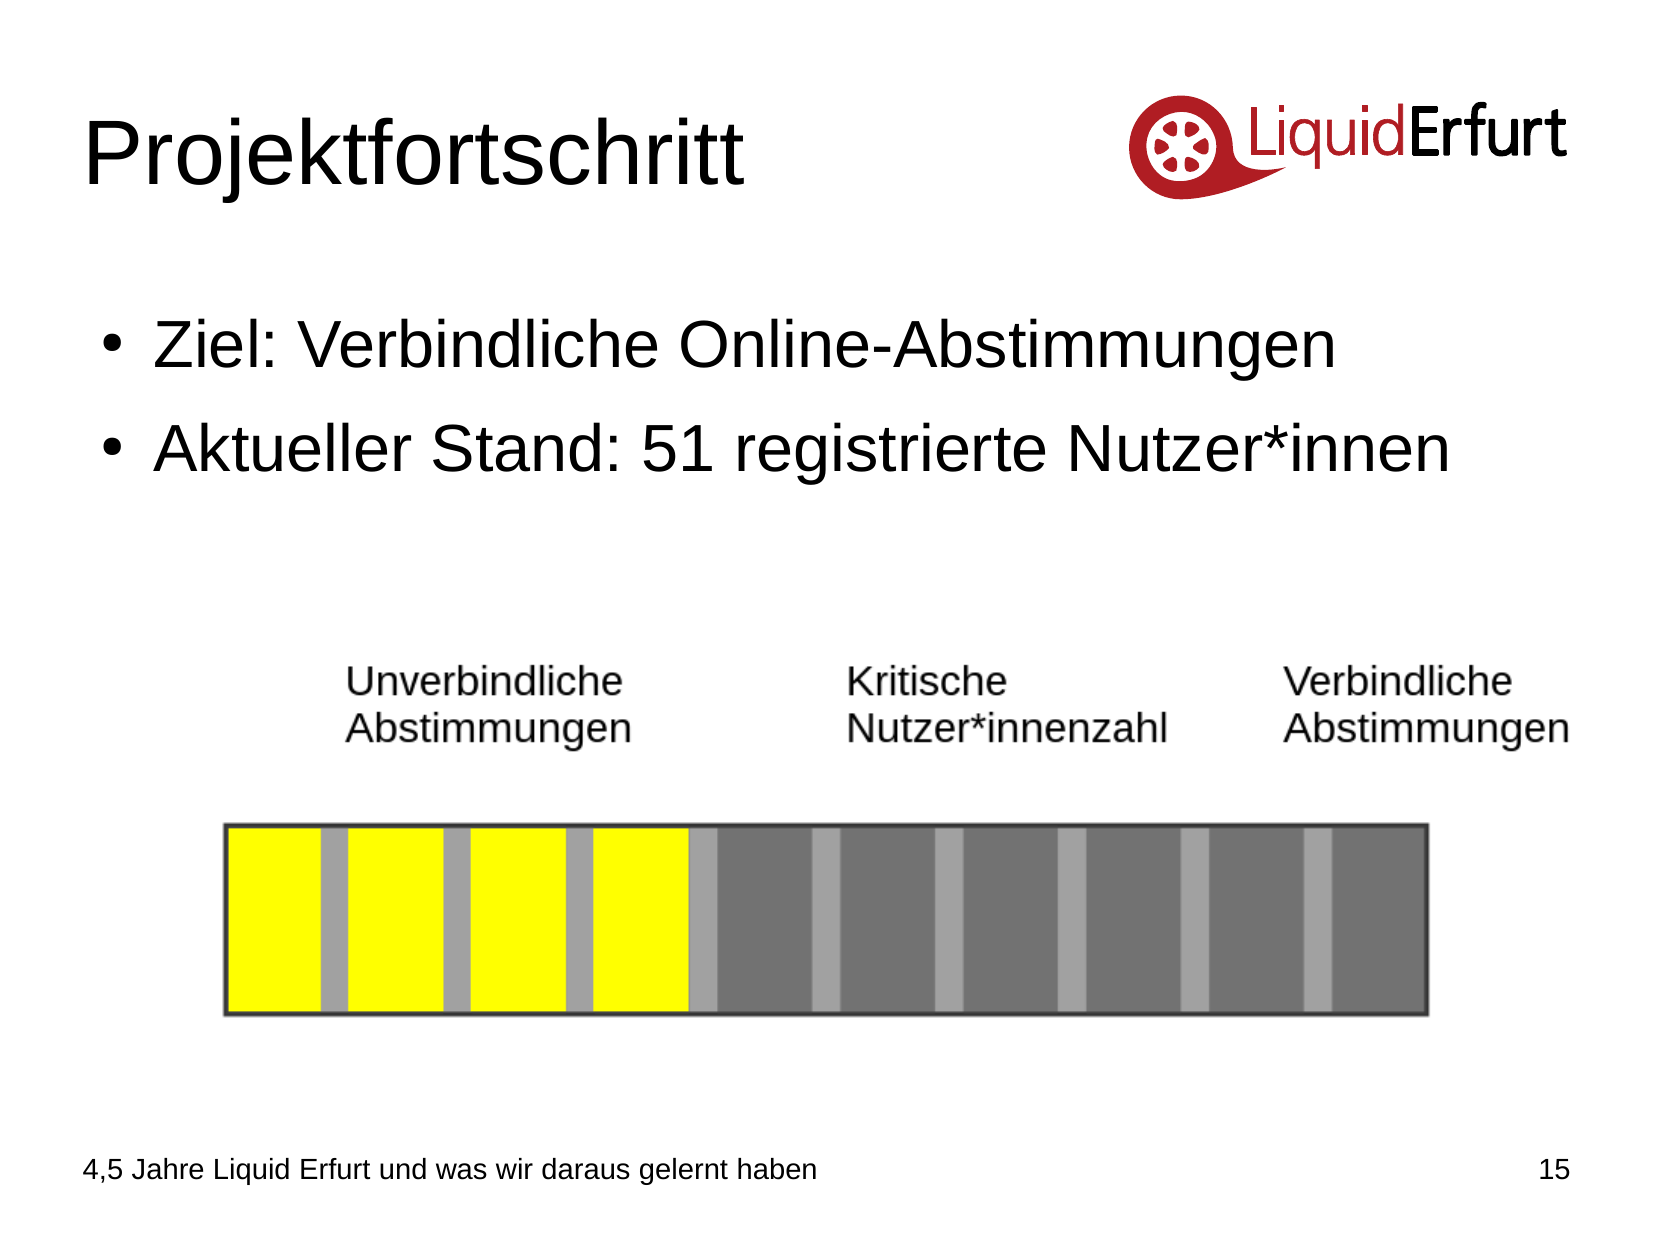

# Projektfortschritt
Ziel: Verbindliche Online-Abstimmungen
Aktueller Stand: 51 registrierte Nutzer*innen
4,5 Jahre Liquid Erfurt und was wir daraus gelernt haben
15